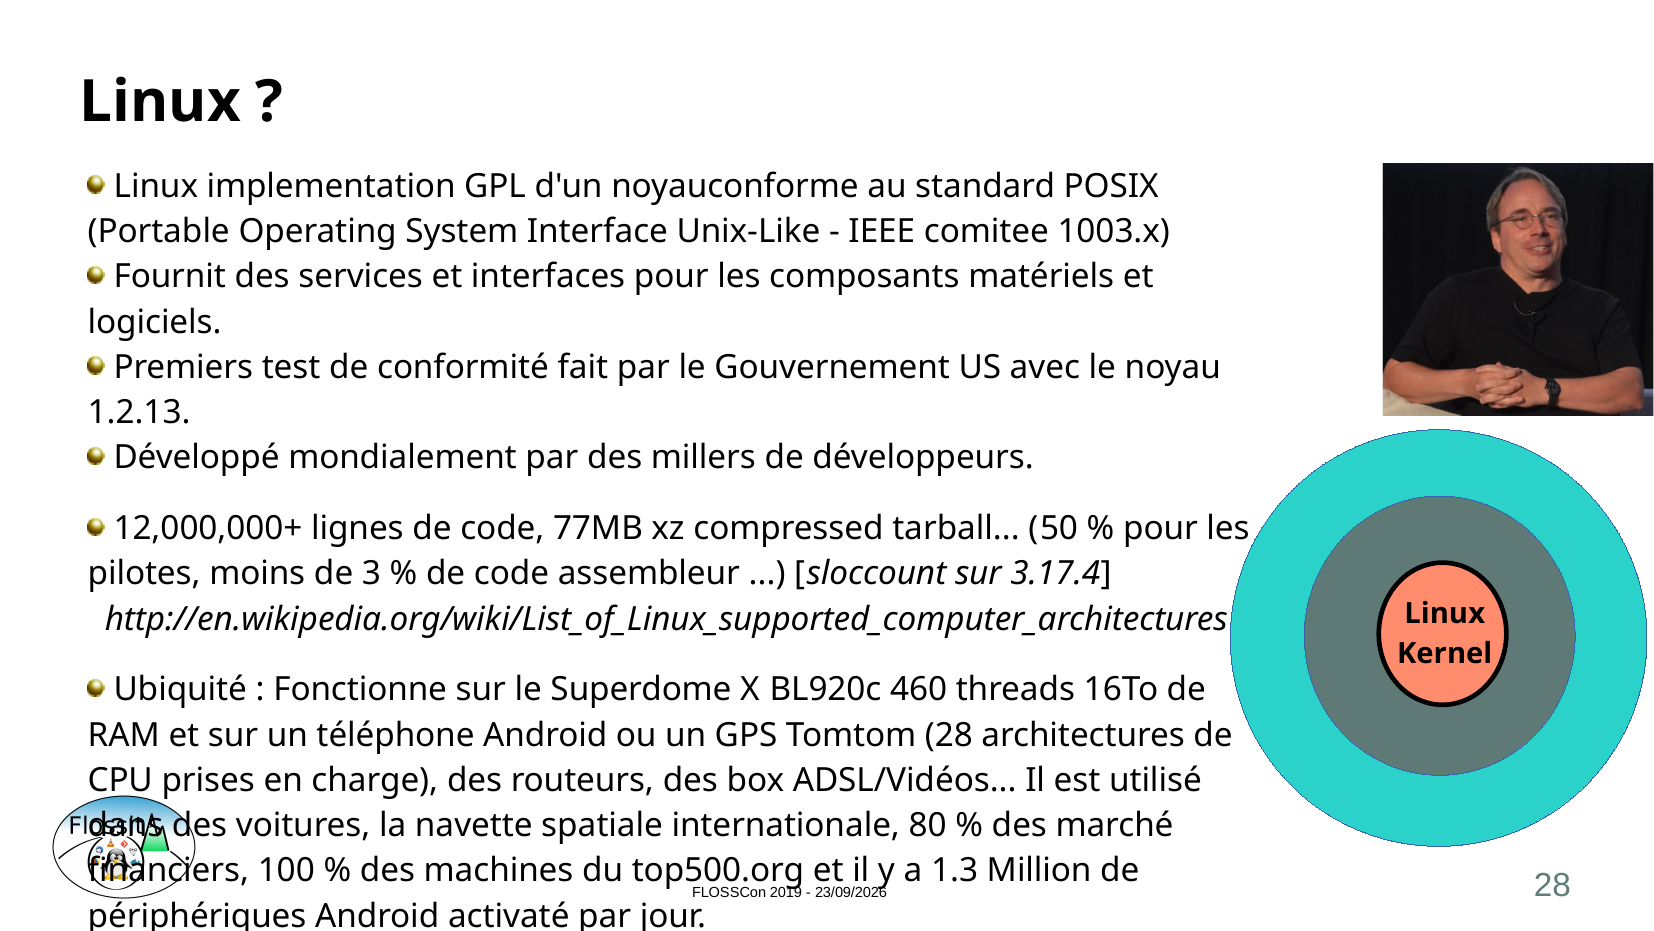

Linux ?
 Linux implementation GPL d'un noyauconforme au standard POSIX (Portable Operating System Interface Unix-Like - IEEE comitee 1003.x)
 Fournit des services et interfaces pour les composants matériels et logiciels.
 Premiers test de conformité fait par le Gouvernement US avec le noyau 1.2.13.
 Développé mondialement par des millers de développeurs.
 12,000,000+ lignes de code, 77MB xz compressed tarball... (50 % pour les pilotes, moins de 3 % de code assembleur ...) [sloccount sur 3.17.4]
http://en.wikipedia.org/wiki/List_of_Linux_supported_computer_architectures
 Ubiquité : Fonctionne sur le Superdome X BL920c 460 threads 16To de RAM et sur un téléphone Android ou un GPS Tomtom (28 architectures de CPU prises en charge), des routeurs, des box ADSL/Vidéos... Il est utilisé dans des voitures, la navette spatiale internationale, 80 % des marché financiers, 100 % des machines du top500.org et il y a 1.3 Million de périphériques Android activaté par jour. http://en.wikipedia.org/wiki/Linux-powered_device
 Valeur : En 2011, l'effort de développement du noyau Linux était estimé à environ 3 milliards de dollar. En 2015, à 5 milliards .
 Linux
Kernel
28